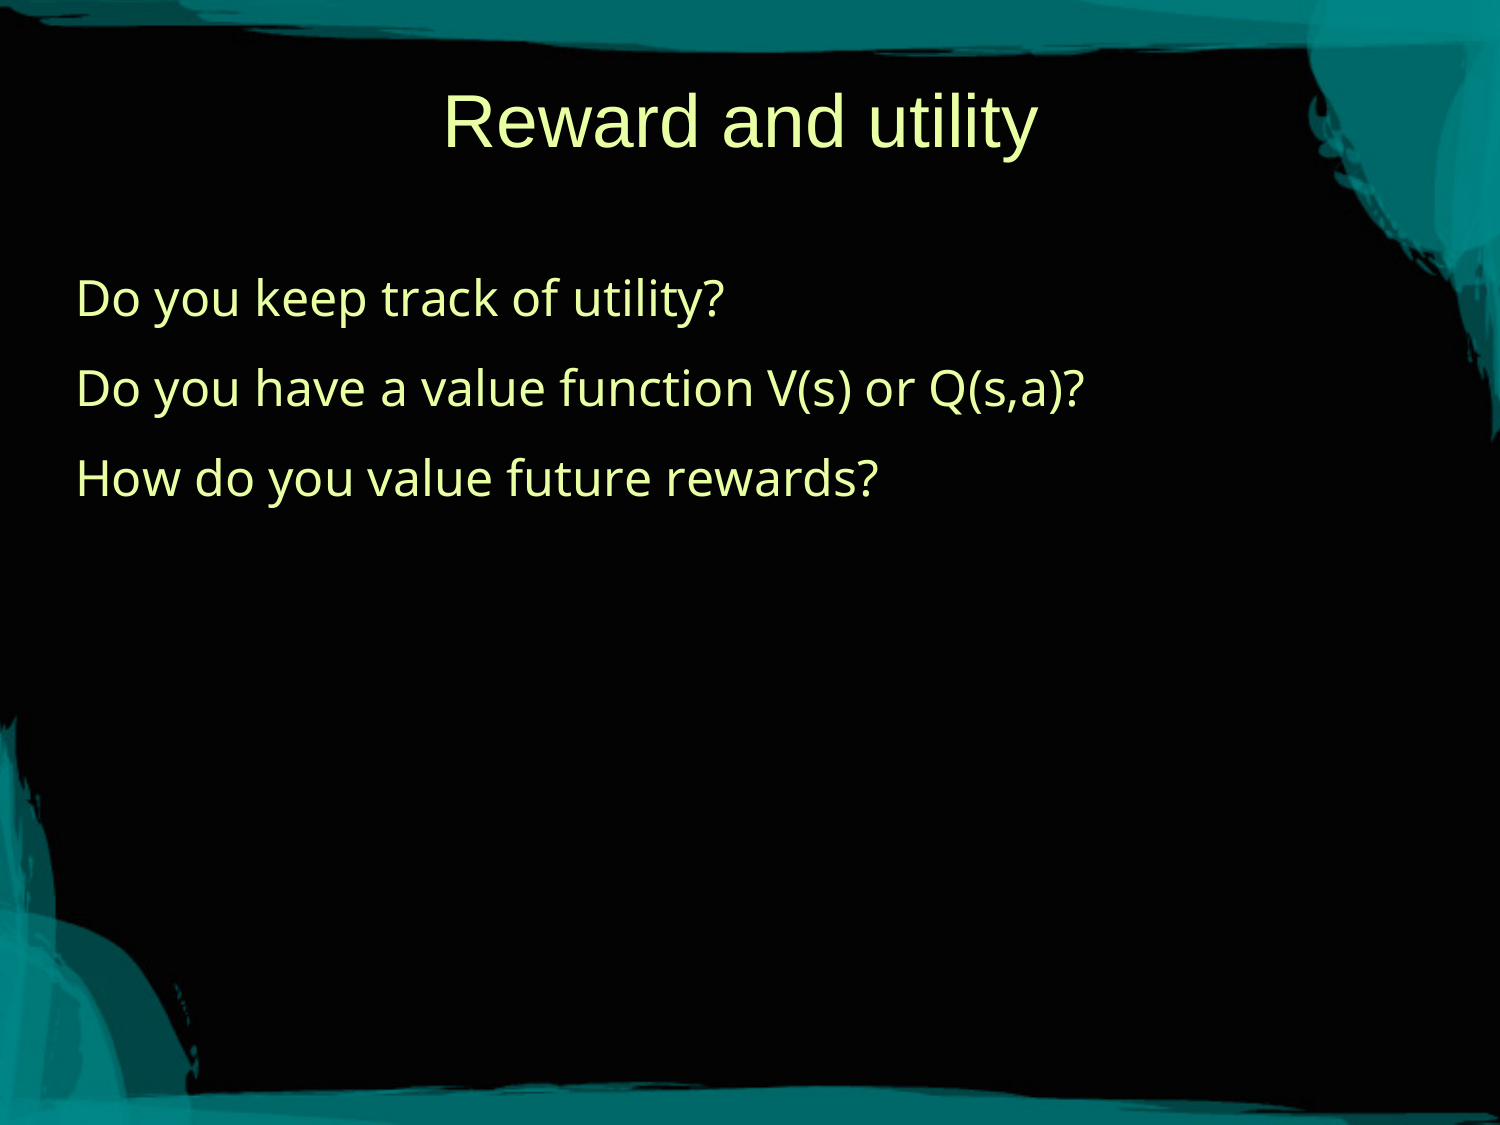

# Reward and utility
Do you keep track of utility?
Do you have a value function V(s) or Q(s,a)?
How do you value future rewards?